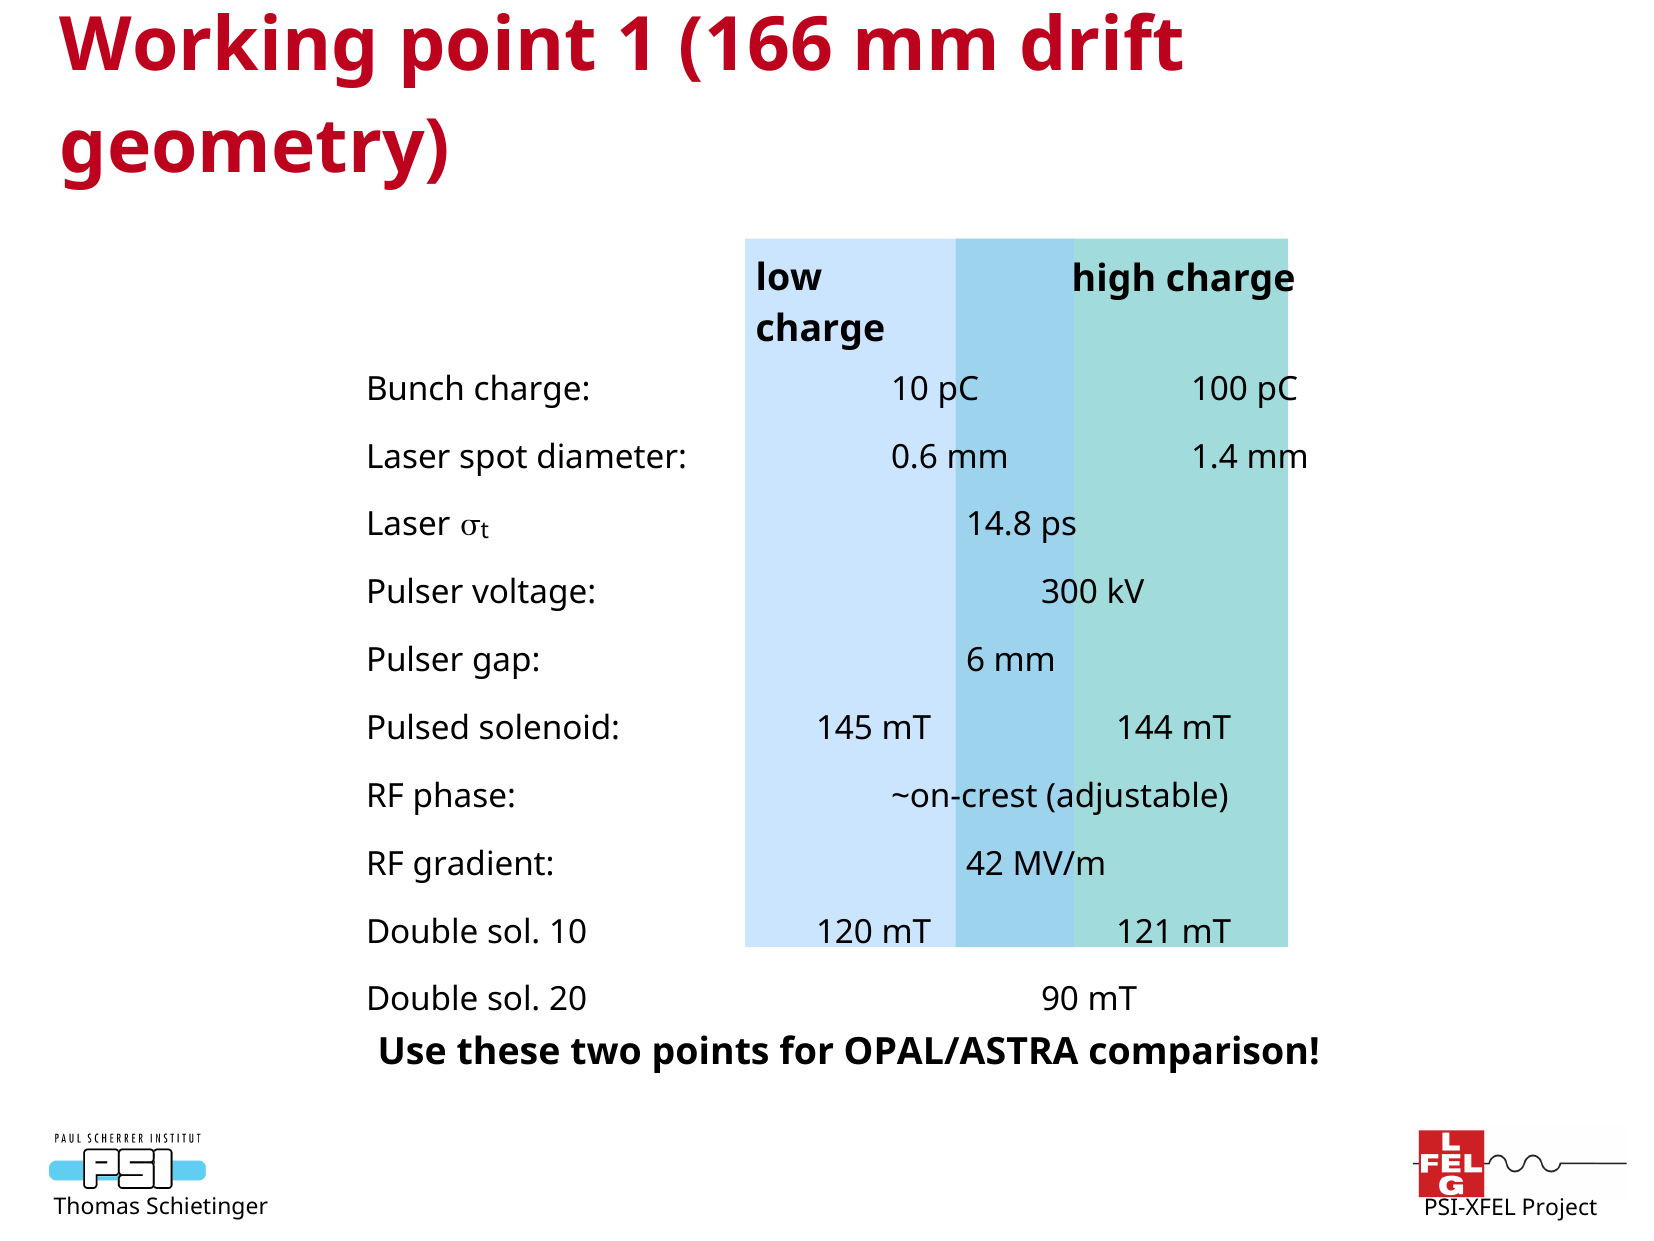

# Working point 1 (166 mm drift geometry)
low charge
high charge
Bunch charge:				10 pC			100 pC
Laser spot diameter:			0.6 mm 			1.4 mm
Laser t							14.8 ps
Pulser voltage:						300 kV
Pulser gap:						6 mm
Pulsed solenoid:			145 mT			144 mT
RF phase:					~on-crest (adjustable)
RF gradient:						42 MV/m
Double sol. 10				120 mT			121 mT
Double sol. 20 						90 mT
Use these two points for OPAL/ASTRA comparison!